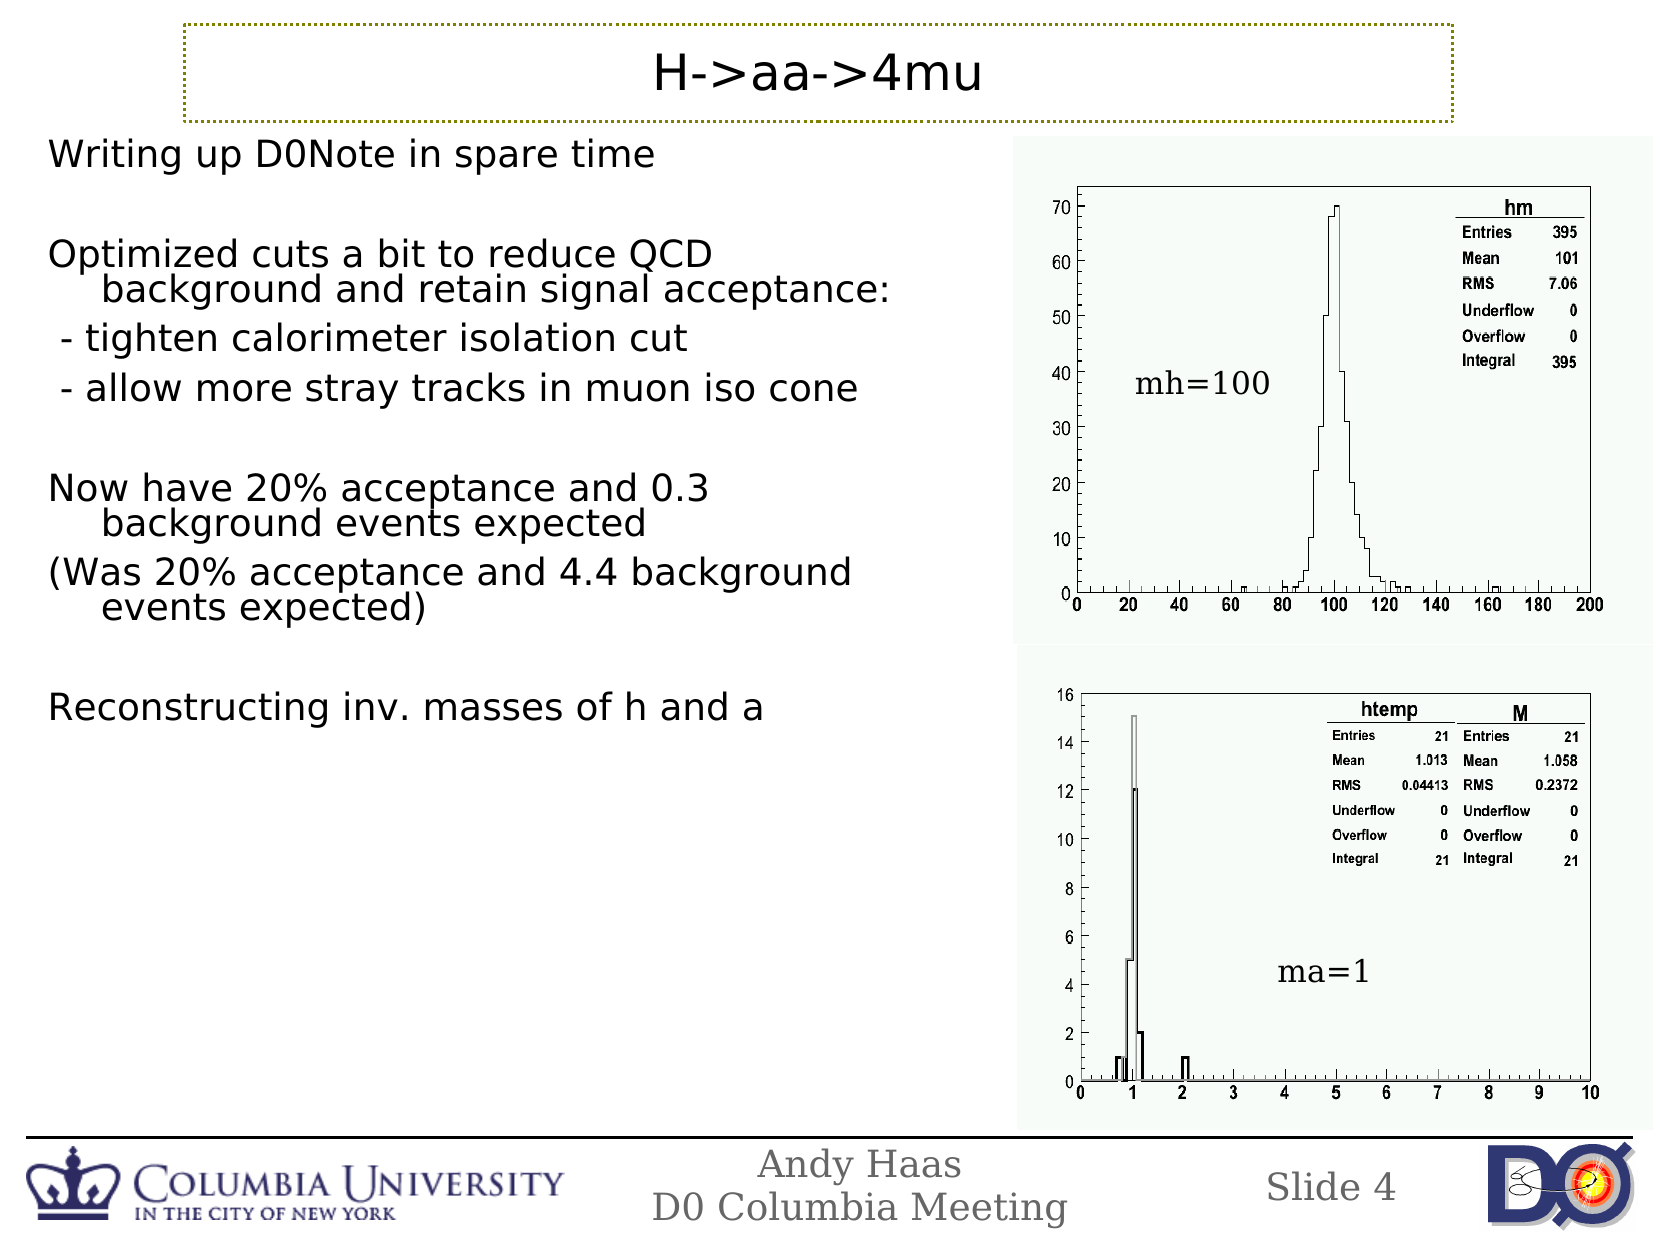

# H->aa->4mu
Writing up D0Note in spare time
Optimized cuts a bit to reduce QCD background and retain signal acceptance:
 - tighten calorimeter isolation cut
 - allow more stray tracks in muon iso cone
Now have 20% acceptance and 0.3 background events expected
(Was 20% acceptance and 4.4 background events expected)
Reconstructing inv. masses of h and a
mh=100
ma=1